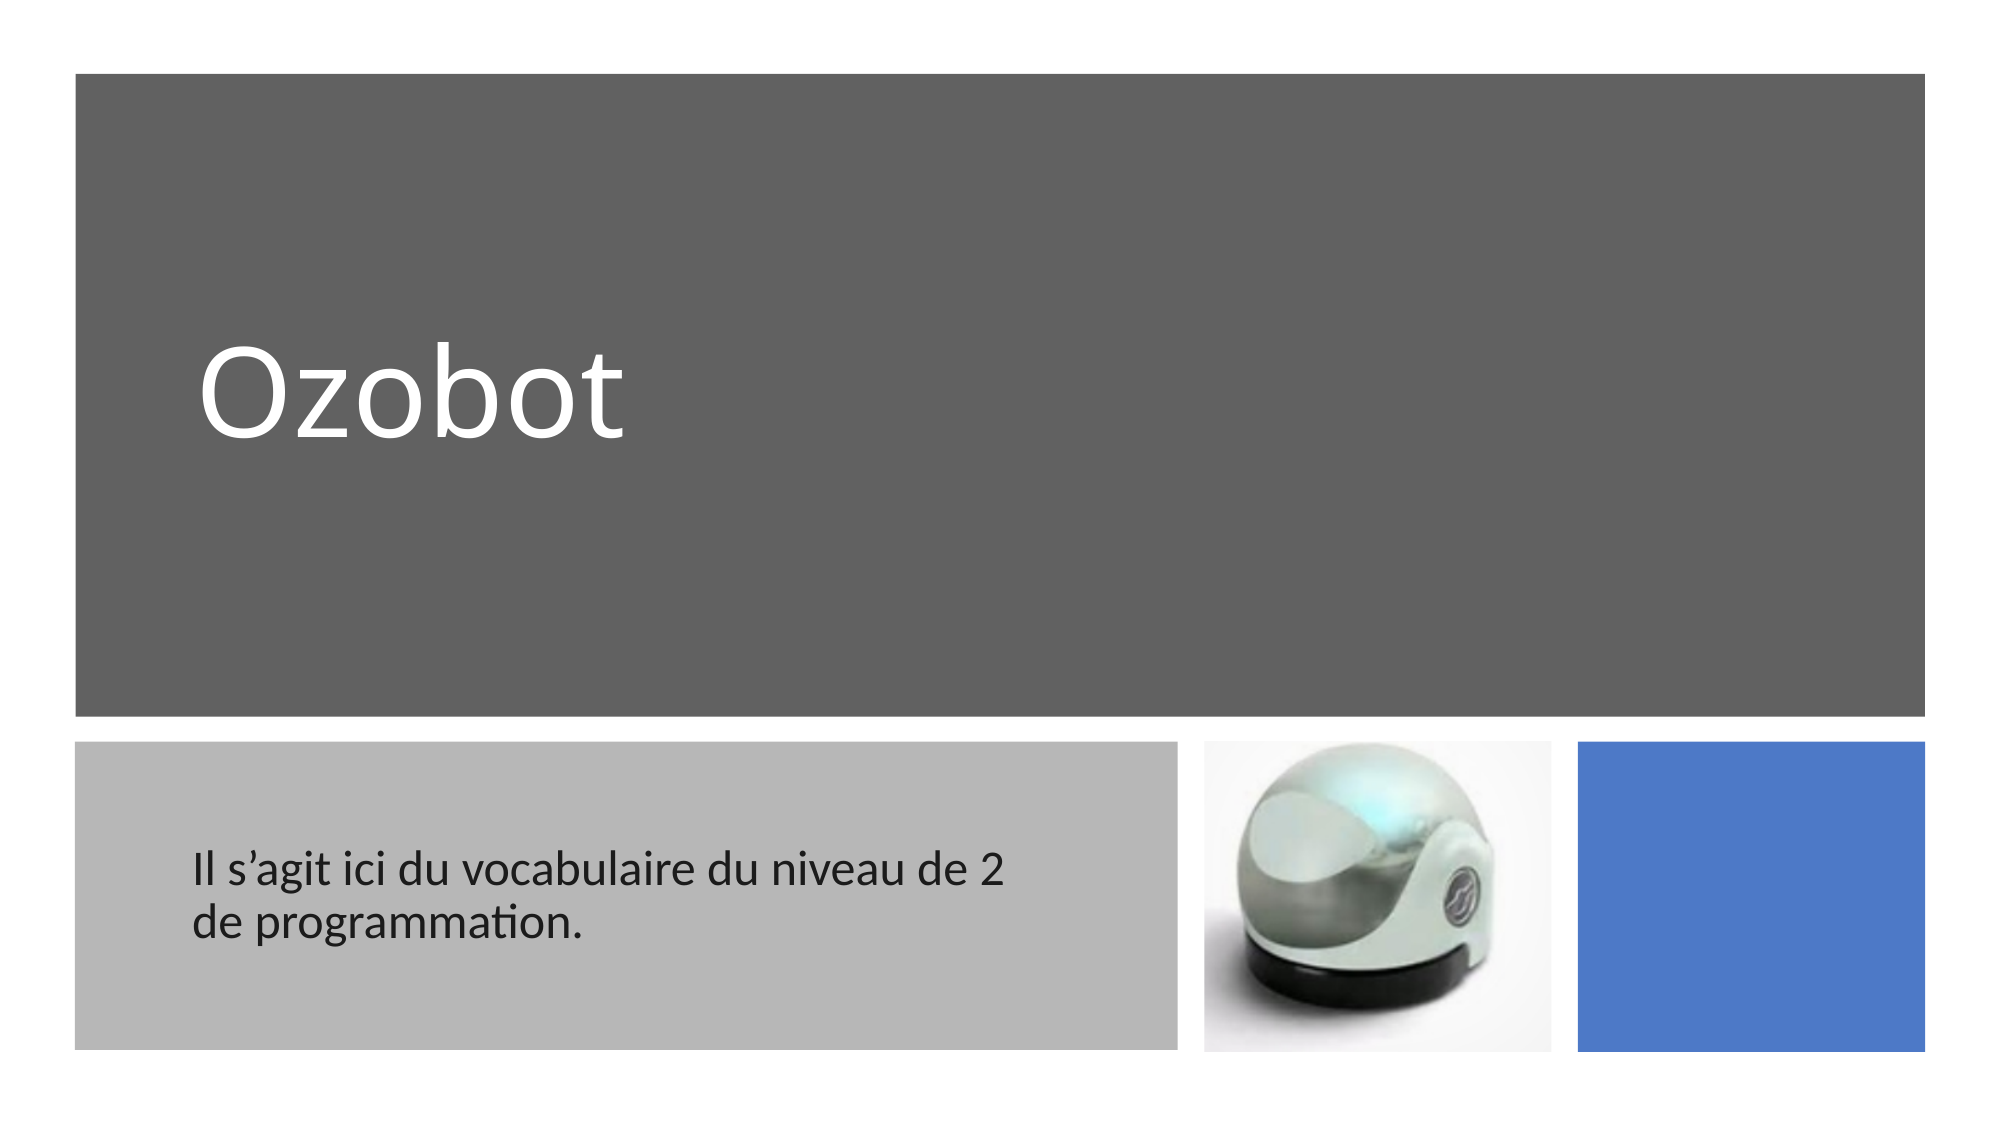

# Ozobot
Il s’agit ici du vocabulaire du niveau de 2 de programmation.